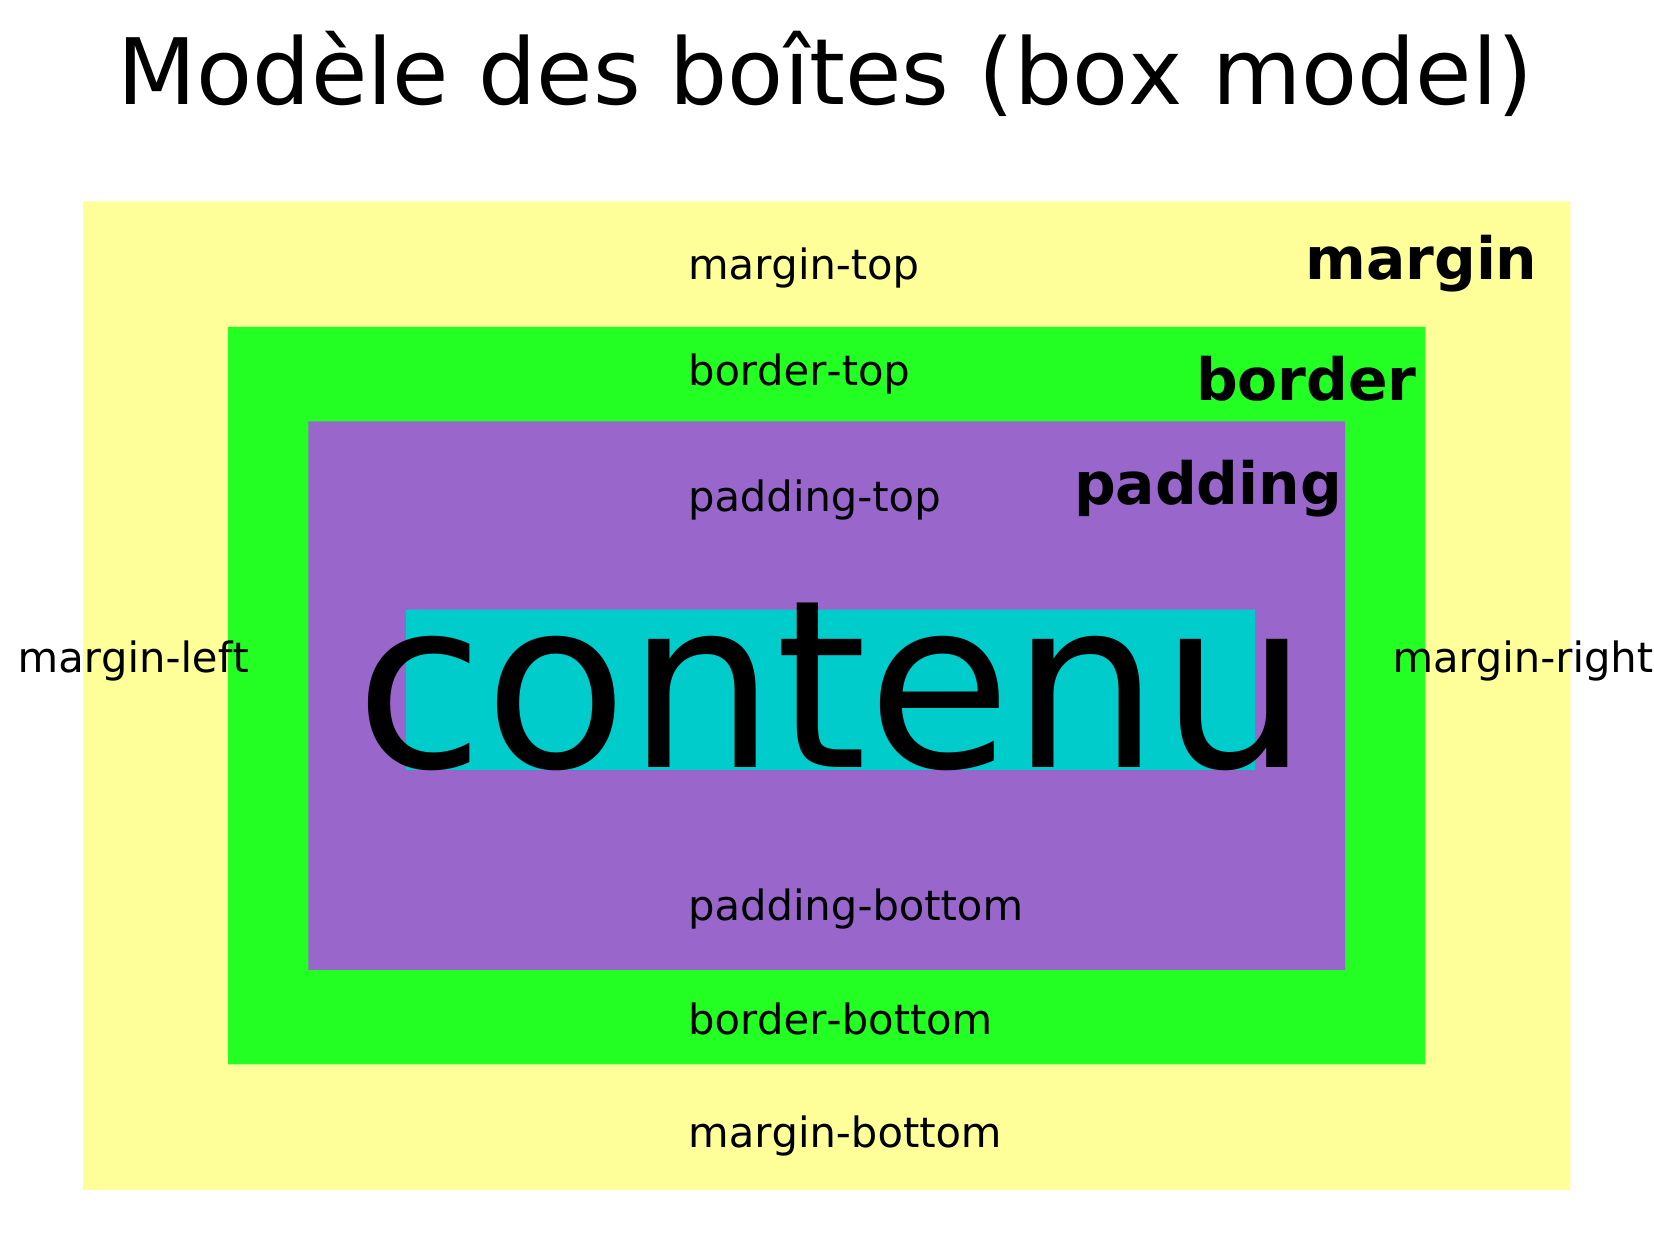

# Modèle des boîtes (box model)
margin
margin-top
border
border-top
contenu
padding
padding-top
margin-left
margin-right
padding-bottom
border-bottom
margin-bottom